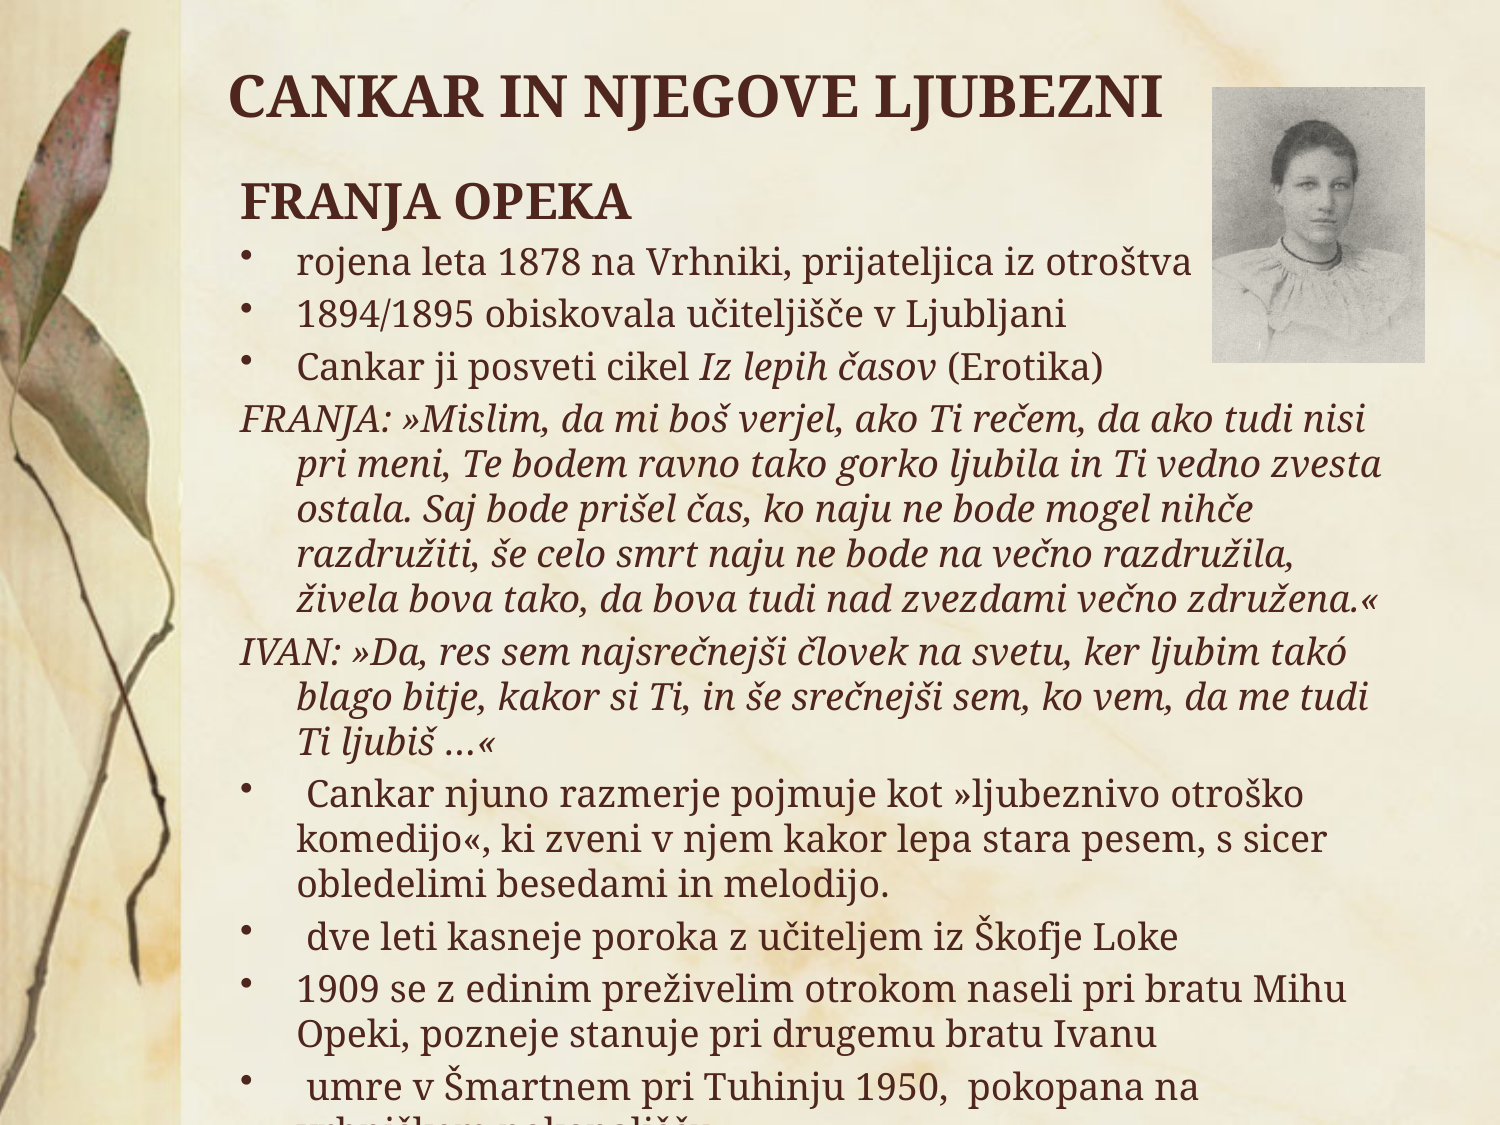

# CANKAR IN NJEGOVE LJUBEZNI
FRANJA OPEKA
rojena leta 1878 na Vrhniki, prijateljica iz otroštva
1894/1895 obiskovala učiteljišče v Ljubljani
Cankar ji posveti cikel Iz lepih časov (Erotika)
FRANJA: »Mislim, da mi boš verjel, ako Ti rečem, da ako tudi nisi pri meni, Te bodem ravno tako gorko ljubila in Ti vedno zvesta ostala. Saj bode prišel čas, ko naju ne bode mogel nihče razdružiti, še celo smrt naju ne bode na večno razdružila, živela bova tako, da bova tudi nad zvezdami večno združena.«
IVAN: »Da, res sem najsrečnejši človek na svetu, ker ljubim takó blago bitje, kakor si Ti, in še srečnejši sem, ko vem, da me tudi Ti ljubiš …«
 Cankar njuno razmerje pojmuje kot »ljubeznivo otroško komedijo«, ki zveni v njem kakor lepa stara pesem, s sicer obledelimi besedami in melodijo.
 dve leti kasneje poroka z učiteljem iz Škofje Loke
1909 se z edinim preživelim otrokom naseli pri bratu Mihu Opeki, pozneje stanuje pri drugemu bratu Ivanu
 umre v Šmartnem pri Tuhinju 1950, pokopana na vrhniškem pokopališču